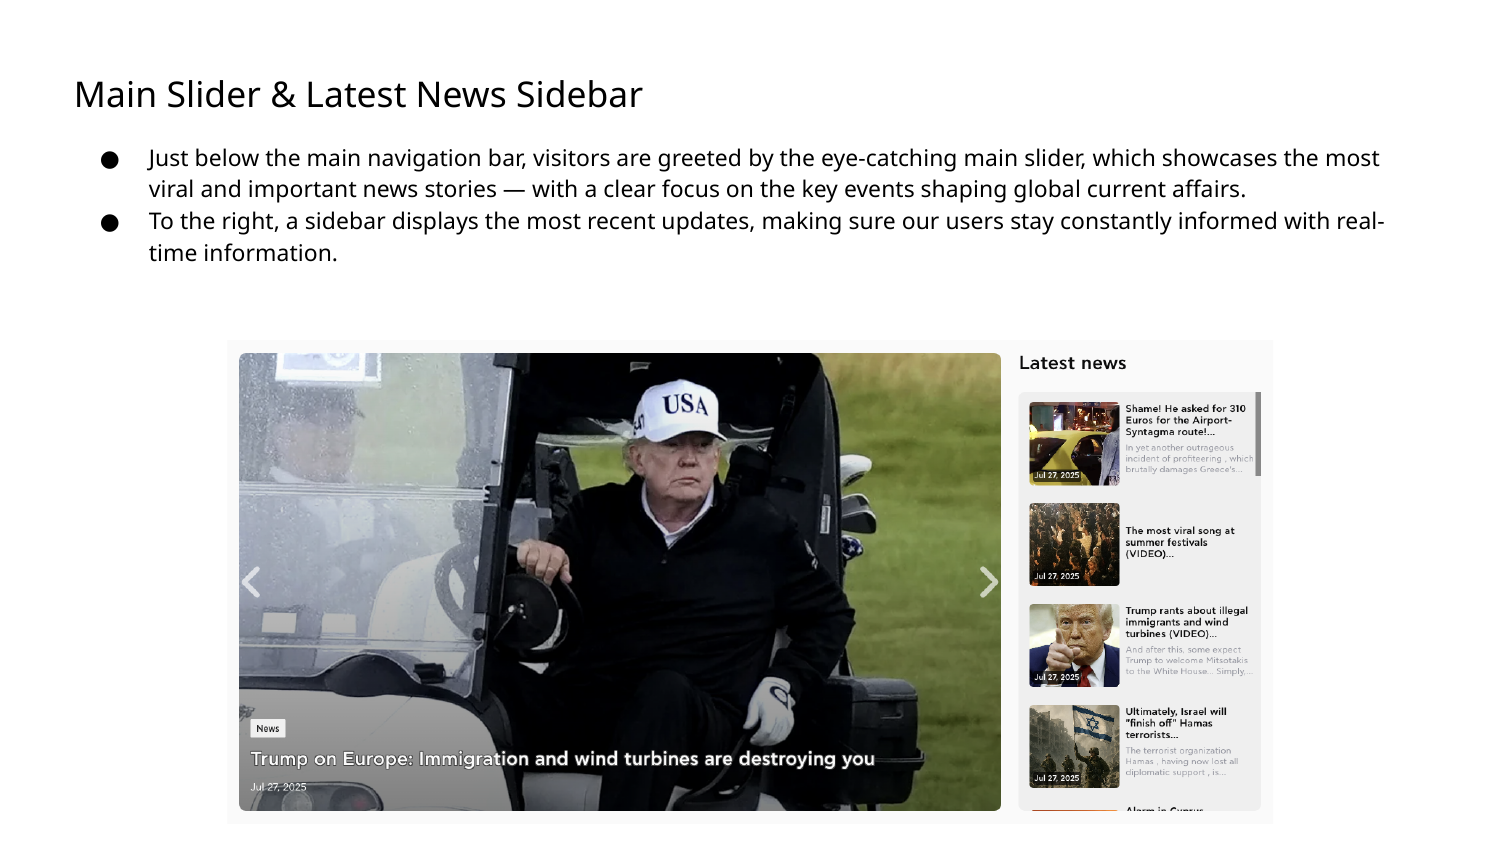

Main Slider & Latest News Sidebar
Just below the main navigation bar, visitors are greeted by the eye-catching main slider, which showcases the most viral and important news stories — with a clear focus on the key events shaping global current affairs.
To the right, a sidebar displays the most recent updates, making sure our users stay constantly informed with real-time information.